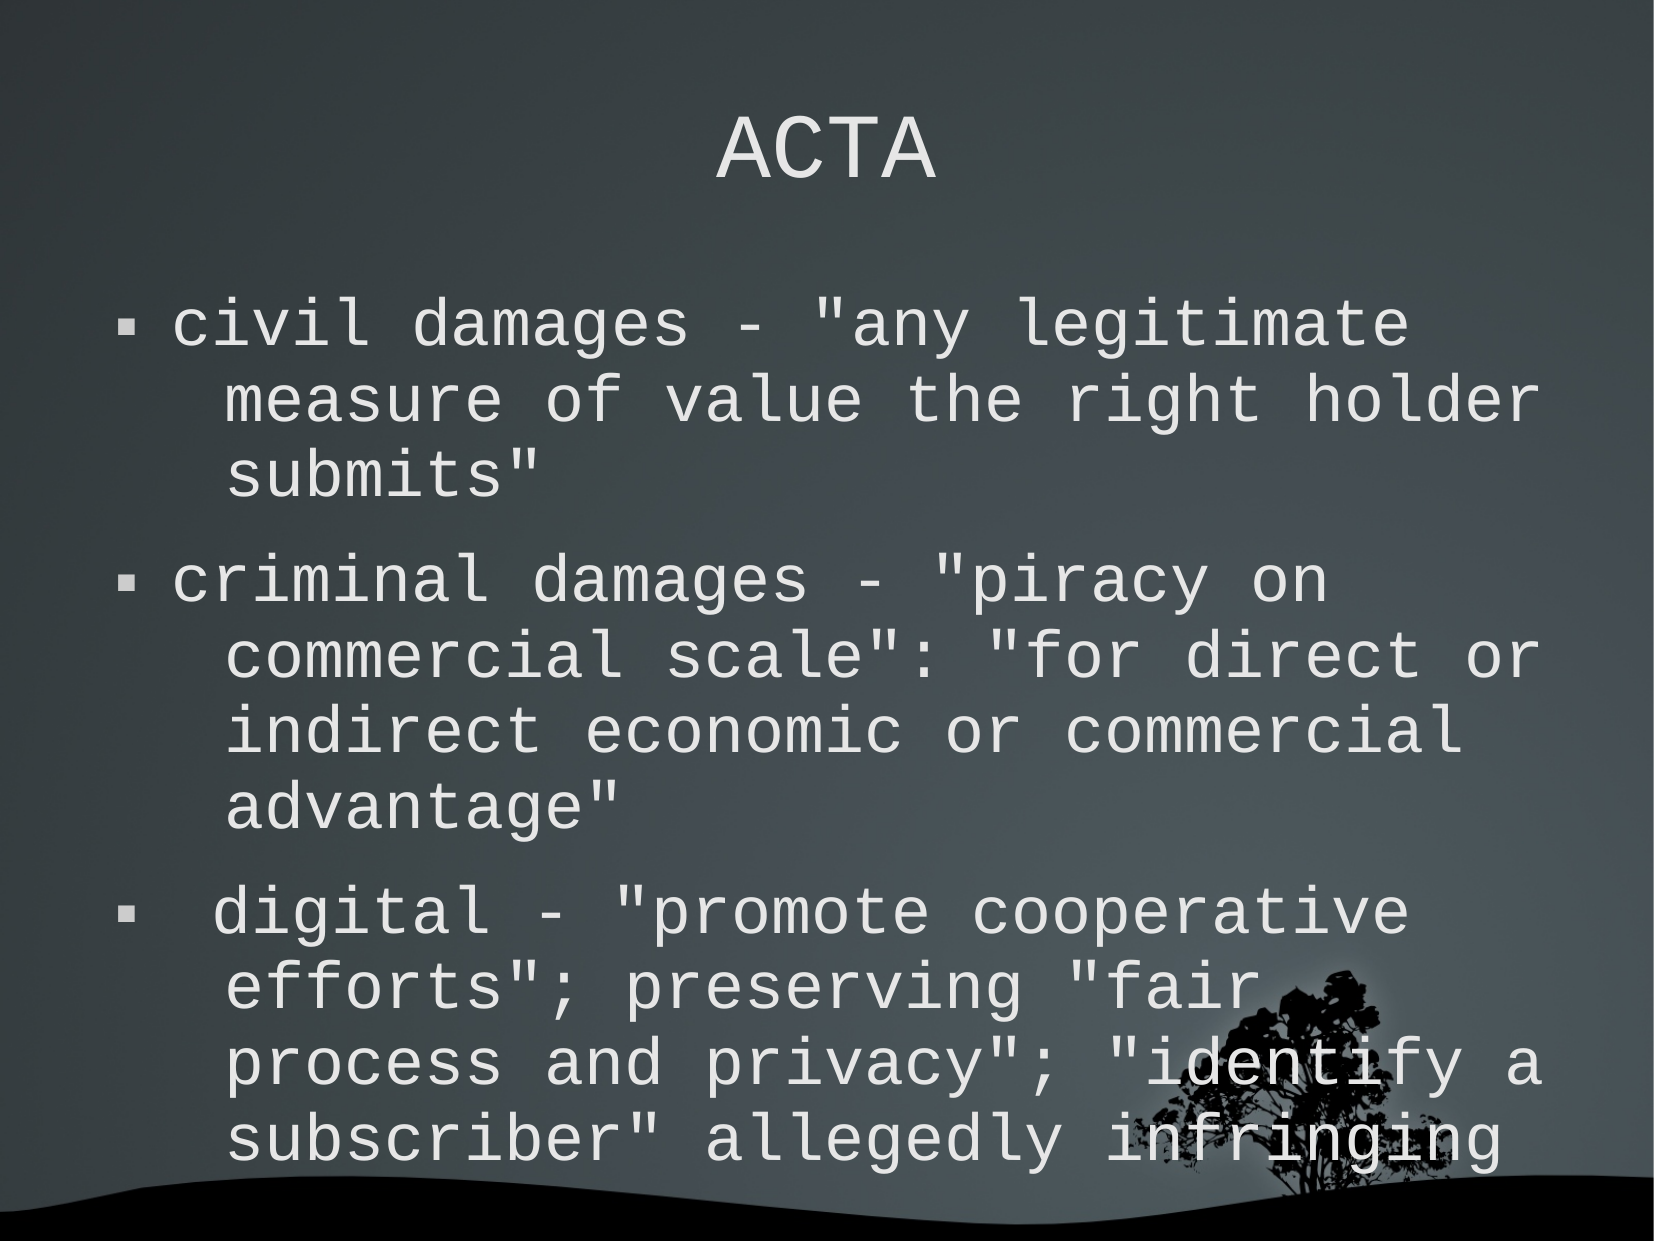

# ACTA
civil damages - "any legitimate measure of value the right holder submits"
criminal damages - "piracy on commercial scale": "for direct or indirect economic or commercial advantage"
 digital - "promote cooperative efforts"; preserving "fair process and privacy"; "identify a subscriber" allegedly infringing